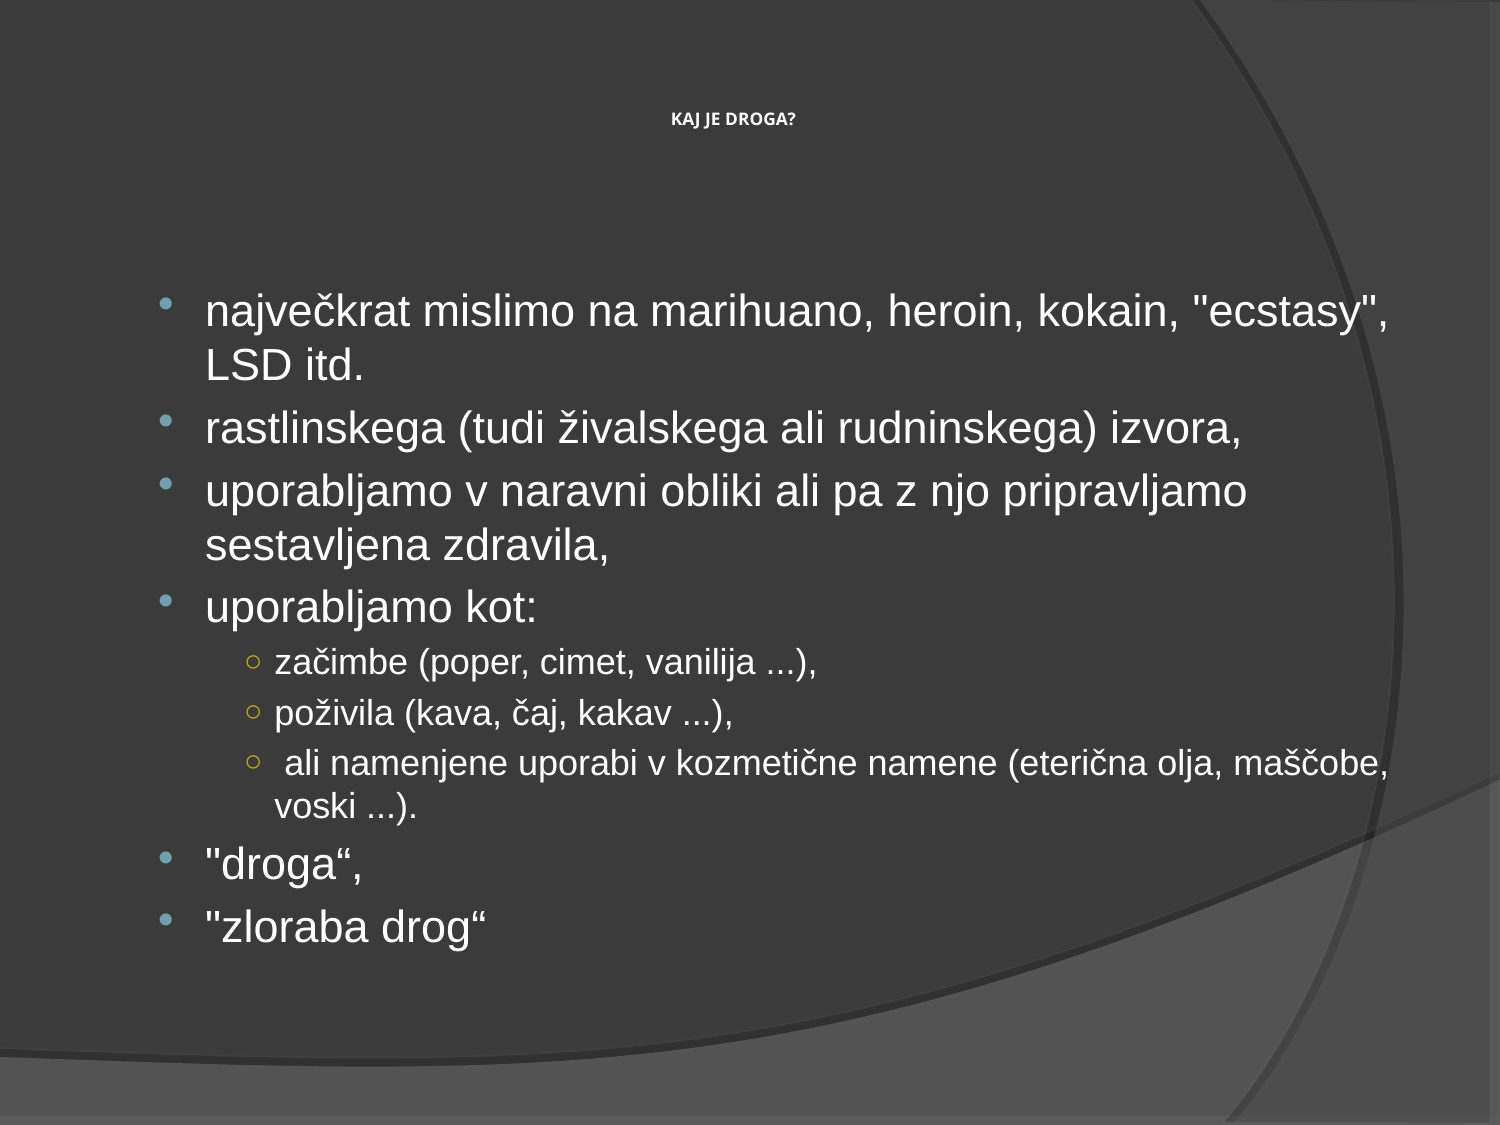

# KAJ JE DROGA?
največkrat mislimo na marihuano, heroin, kokain, "ecstasy", LSD itd.
rastlinskega (tudi živalskega ali rudninskega) izvora,
uporabljamo v naravni obliki ali pa z njo pripravljamo sestavljena zdravila,
uporabljamo kot:
začimbe (poper, cimet, vanilija ...),
poživila (kava, čaj, kakav ...),
 ali namenjene uporabi v kozmetične namene (eterična olja, maščobe, voski ...).
"droga“,
"zloraba drog“